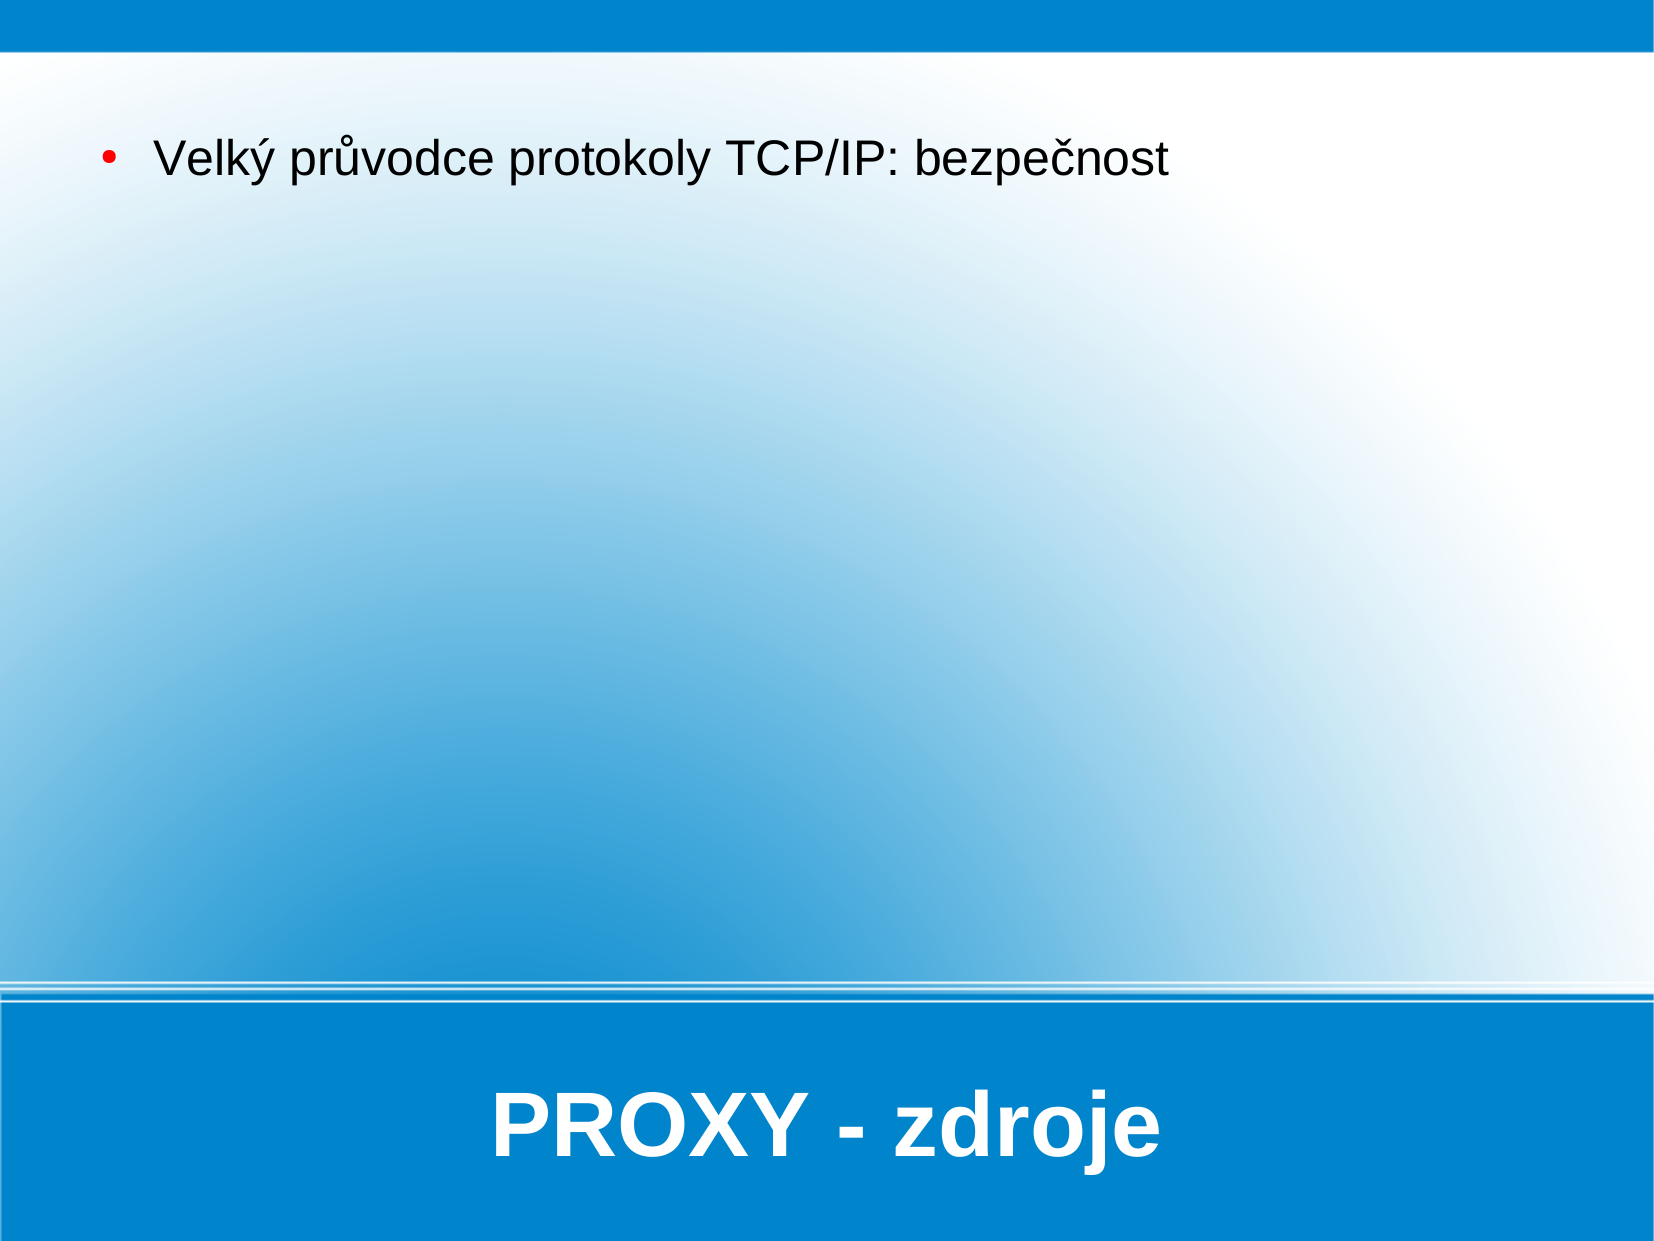

Velký průvodce protokoly TCP/IP: bezpečnost
# PROXY - zdroje